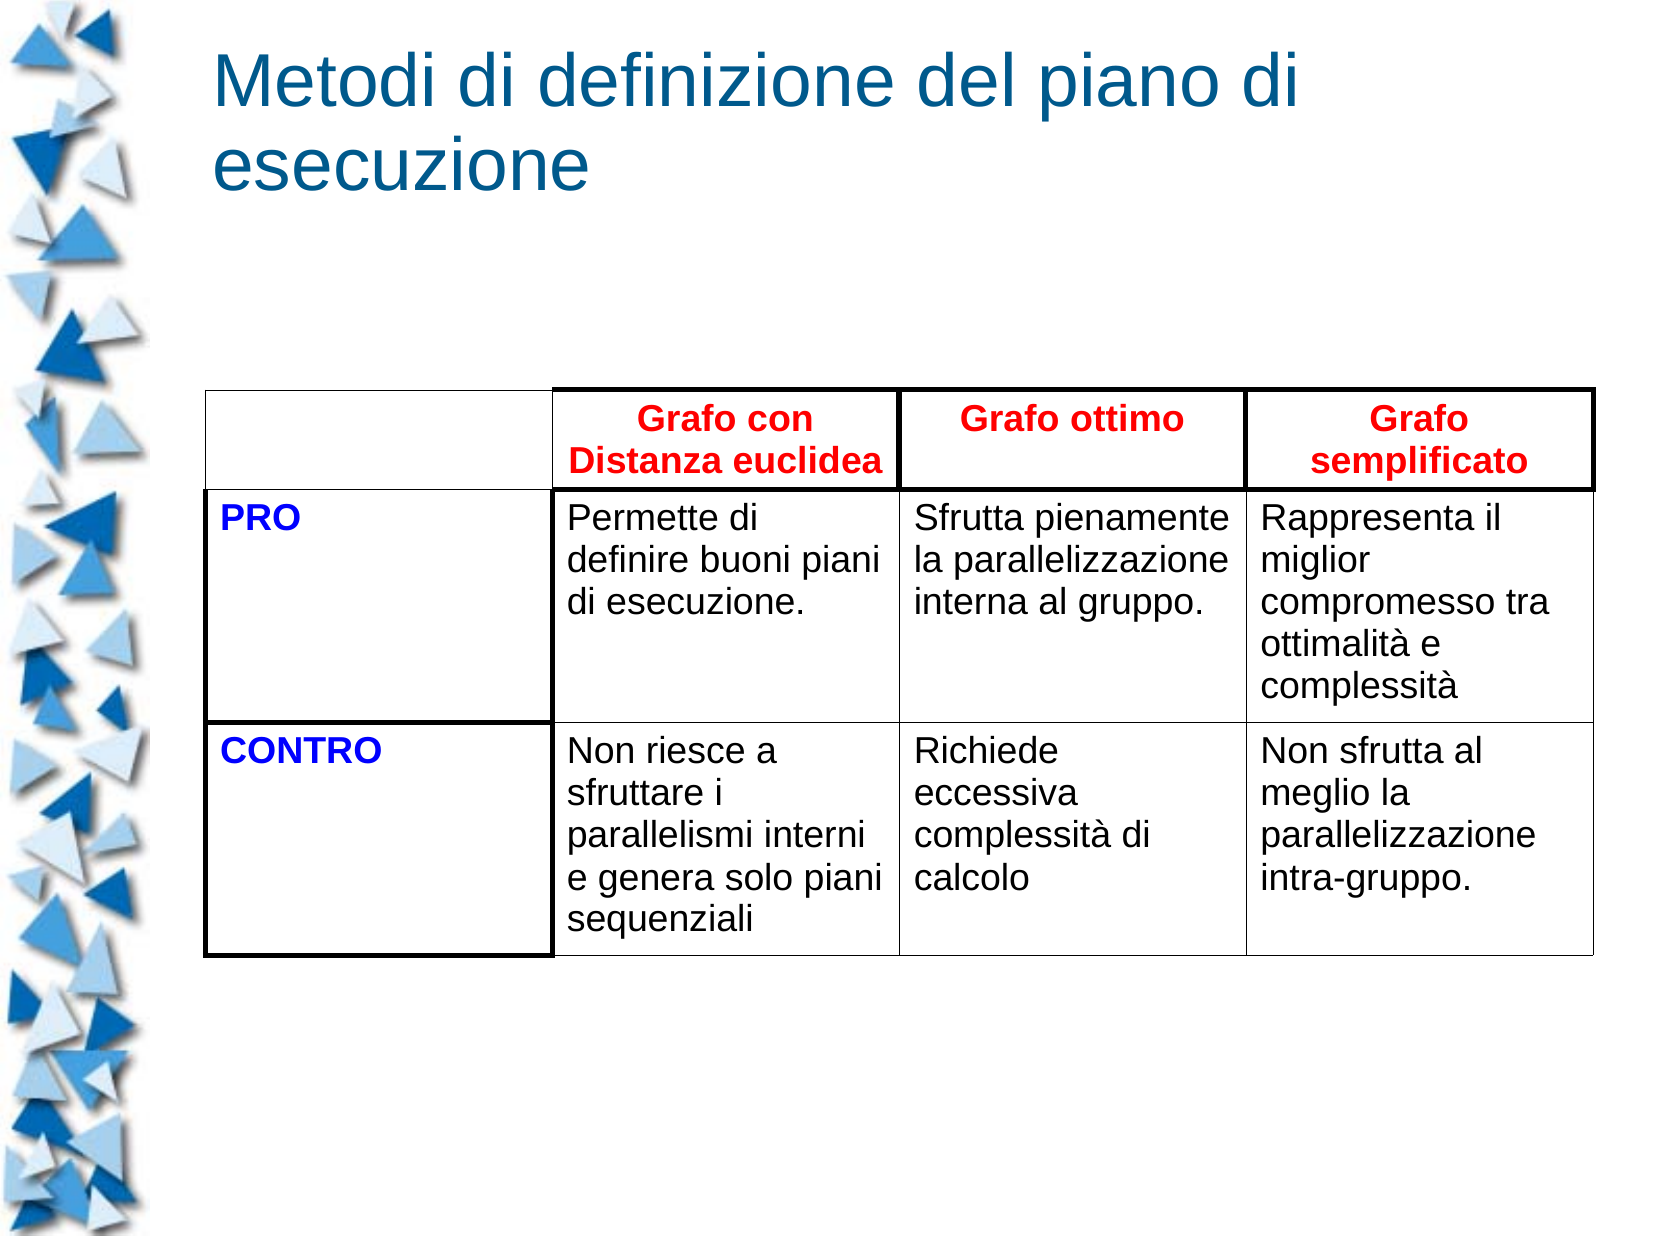

# Metodi di definizione del piano di esecuzione
| | Grafo con Distanza euclidea | Grafo ottimo | Grafo semplificato |
| --- | --- | --- | --- |
| PRO | Permette di definire buoni piani di esecuzione. | Sfrutta pienamente la parallelizzazione interna al gruppo. | Rappresenta il miglior compromesso tra ottimalità e complessità |
| CONTRO | Non riesce a sfruttare i parallelismi interni e genera solo piani sequenziali | Richiede eccessiva complessità di calcolo | Non sfrutta al meglio la parallelizzazione intra-gruppo. |